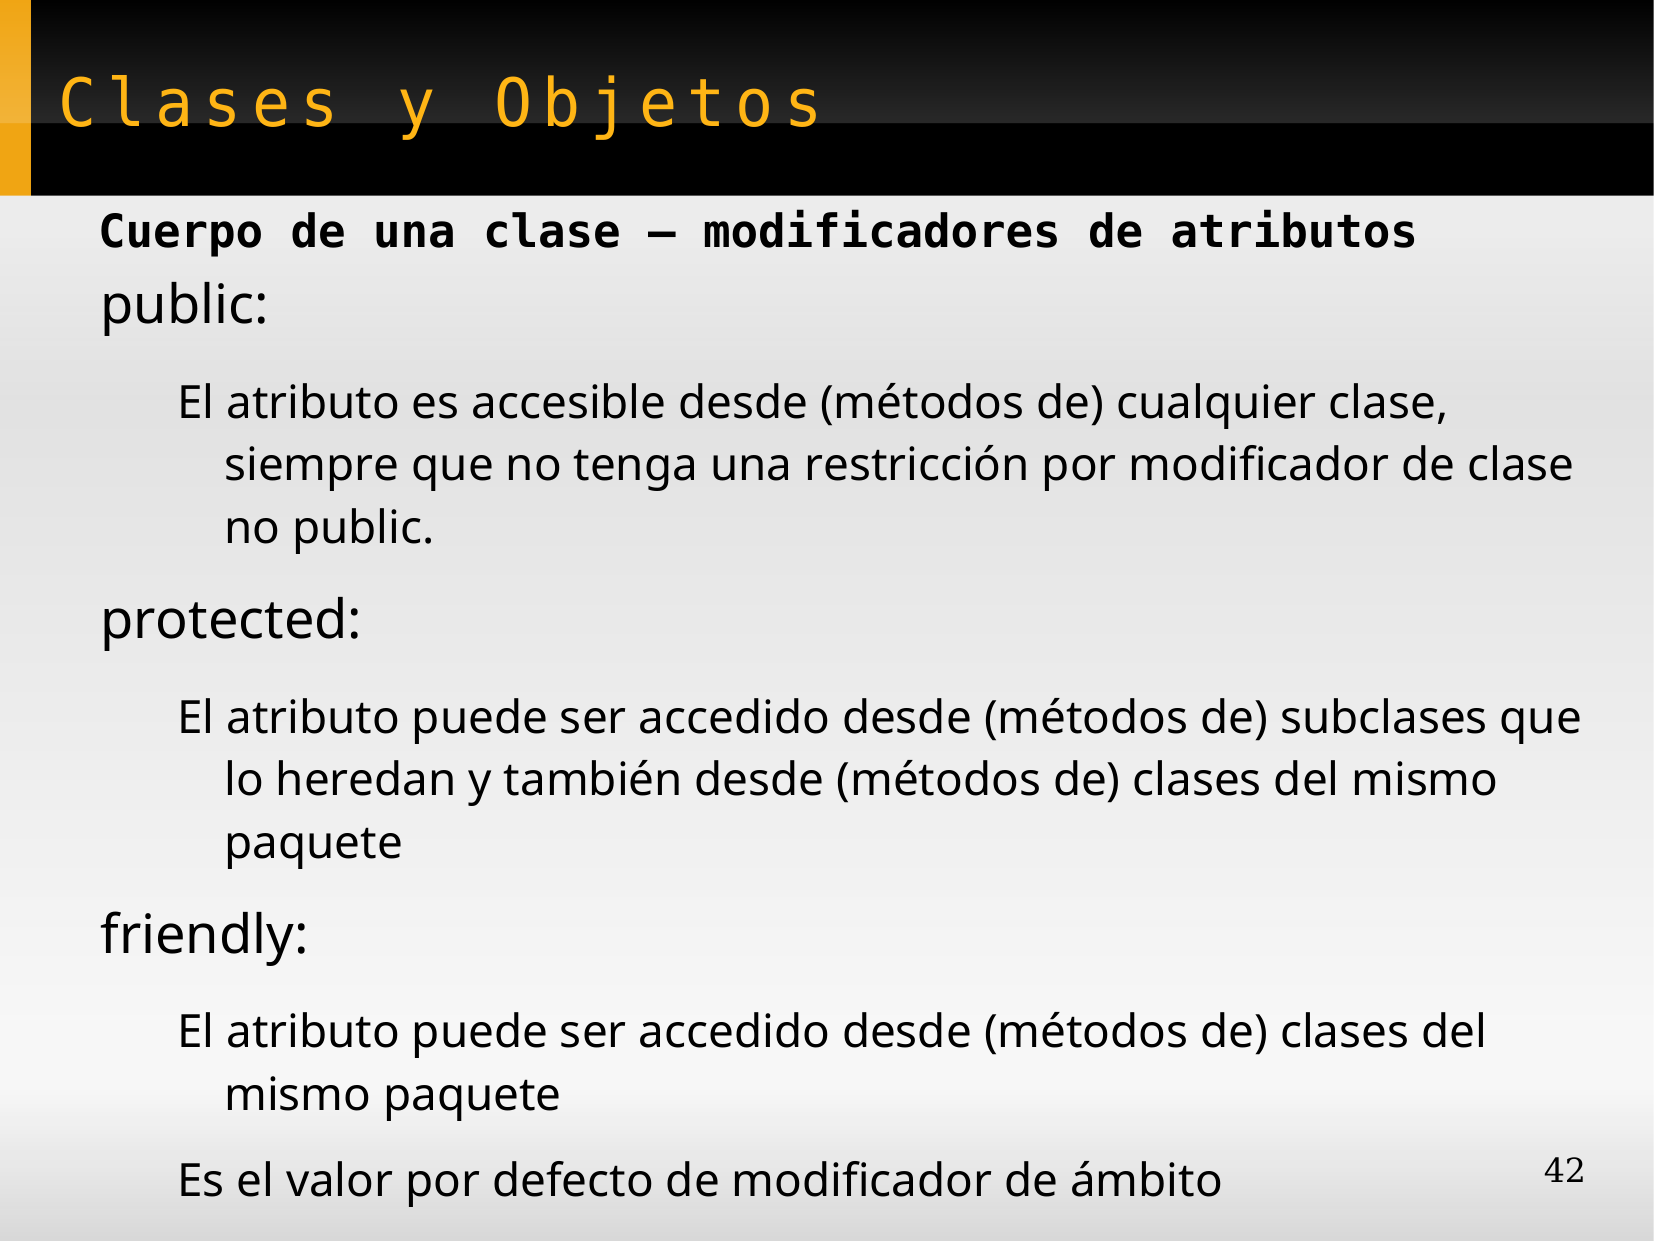

# Clases y Objetos
Cuerpo de una clase – modificadores de atributos
public:
El atributo es accesible desde (métodos de) cualquier clase, siempre que no tenga una restricción por modificador de clase no public.
protected:
El atributo puede ser accedido desde (métodos de) subclases que lo heredan y también desde (métodos de) clases del mismo paquete
friendly:
El atributo puede ser accedido desde (métodos de) clases del mismo paquete
Es el valor por defecto de modificador de ámbito
private:
El atributo sólo puede ser accedido desde (métodos de) la misma clase
42